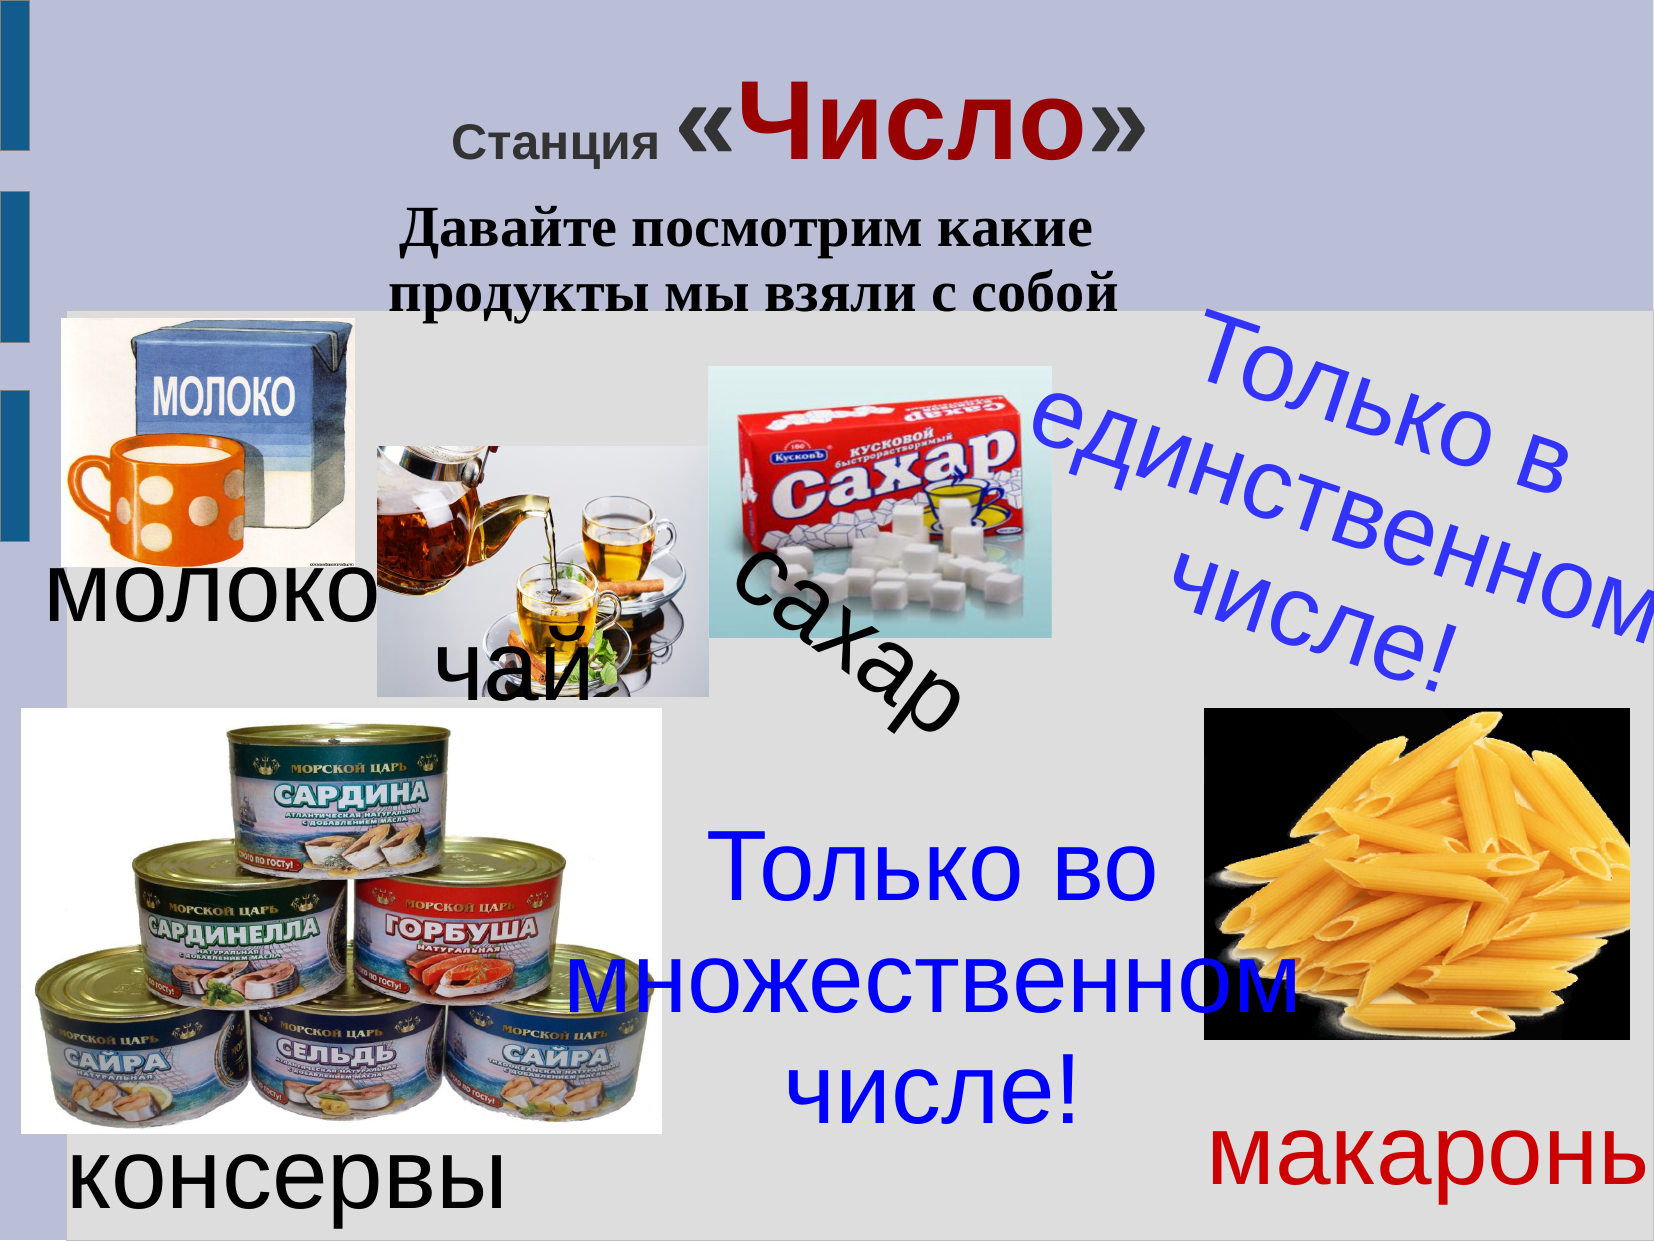

Давайте посмотрим какие
 продукты мы взяли с собой
# Станция «Число»
Только в единственном числе!
 сахар
молоко
чай
Только во множественном числе!
макароны
консервы